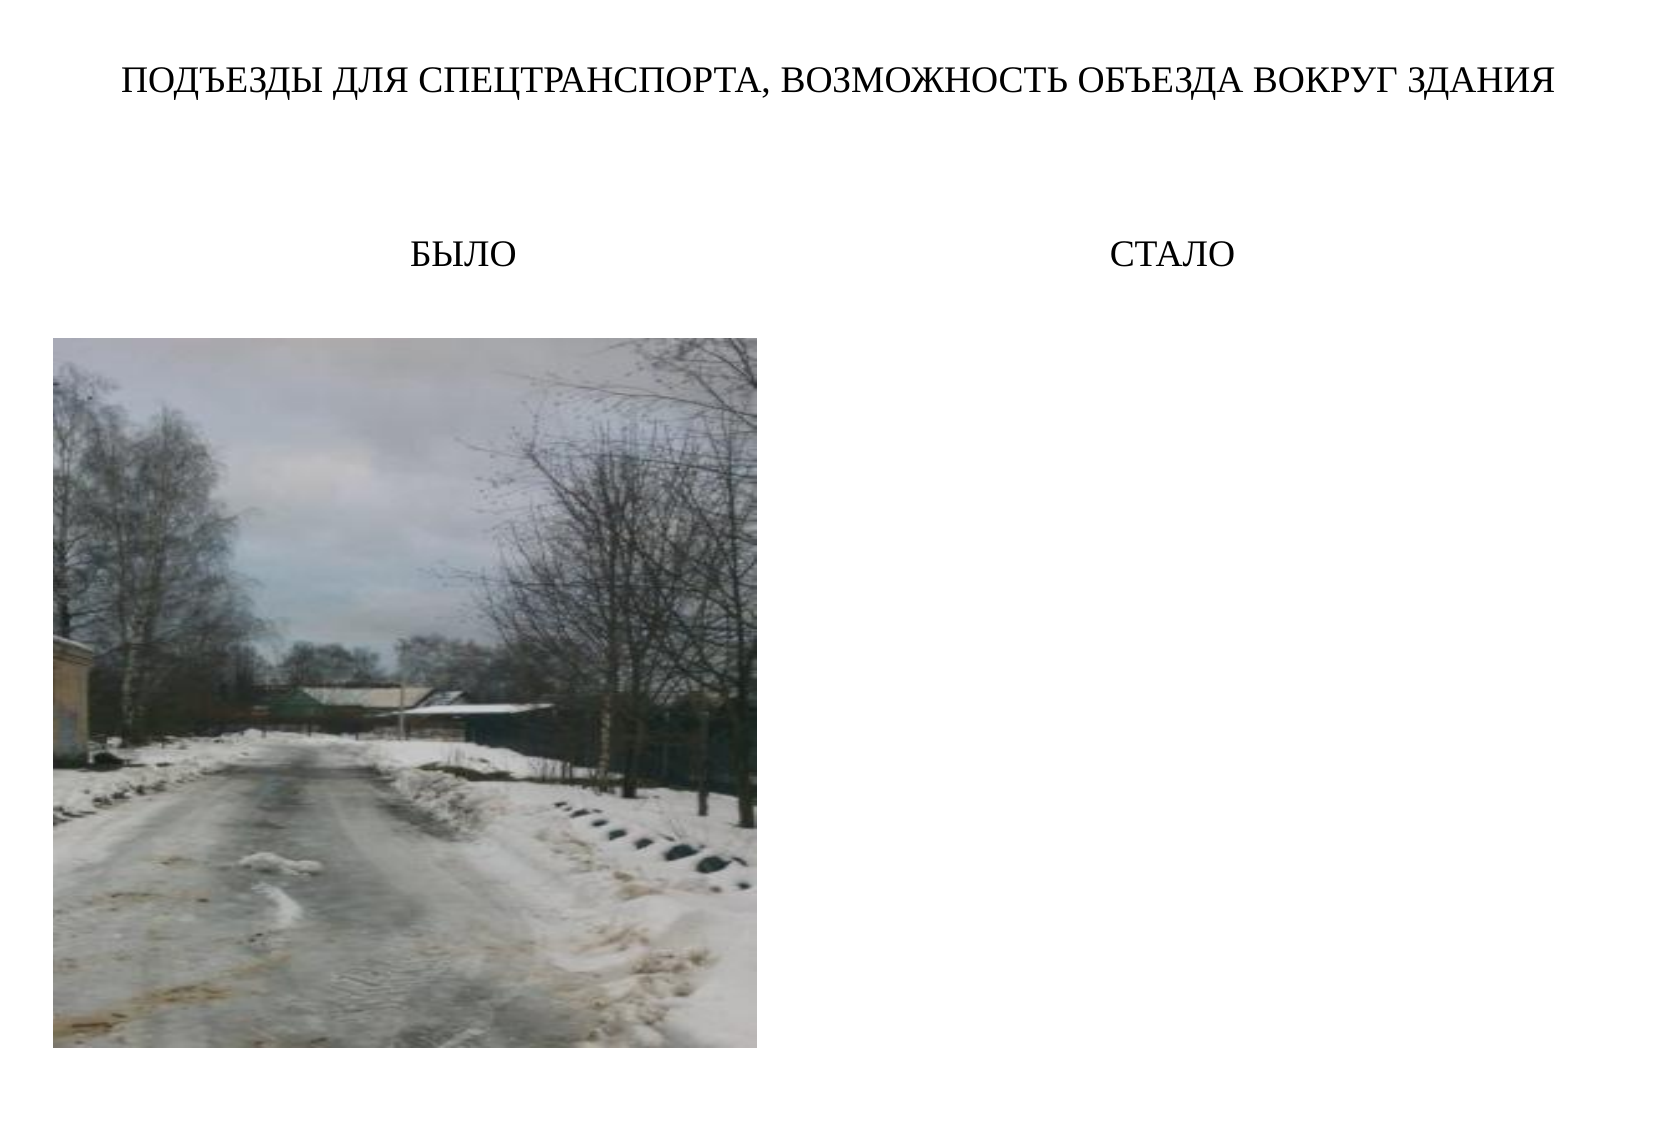

ПОДЪЕЗДЫ ДЛЯ СПЕЦТРАНСПОРТА, ВОЗМОЖНОСТЬ ОБЪЕЗДА ВОКРУГ ЗДАНИЯ
БЫЛО
СТАЛО